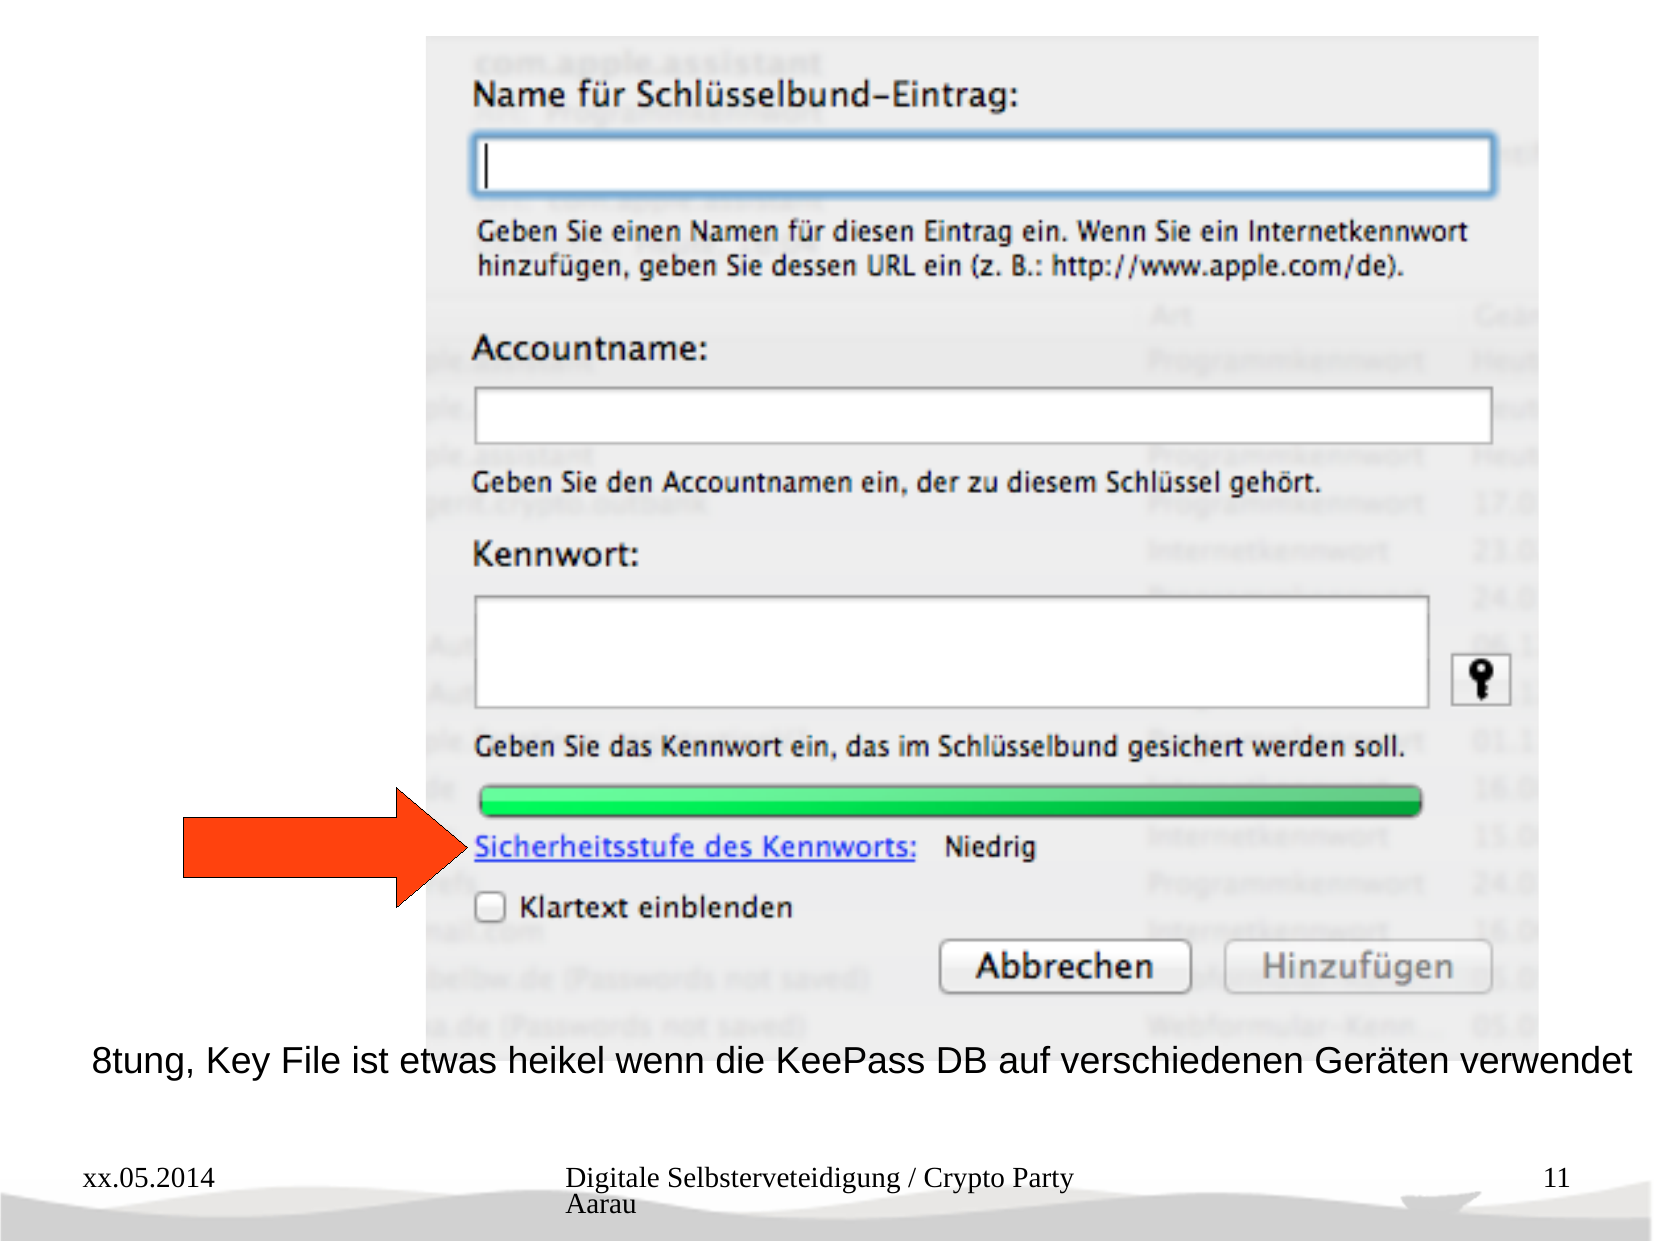

8tung, Key File ist etwas heikel wenn die KeePass DB auf verschiedenen Geräten verwendet
xx.05.2014
Digitale Selbsterveteidigung / Crypto Party Aarau
11